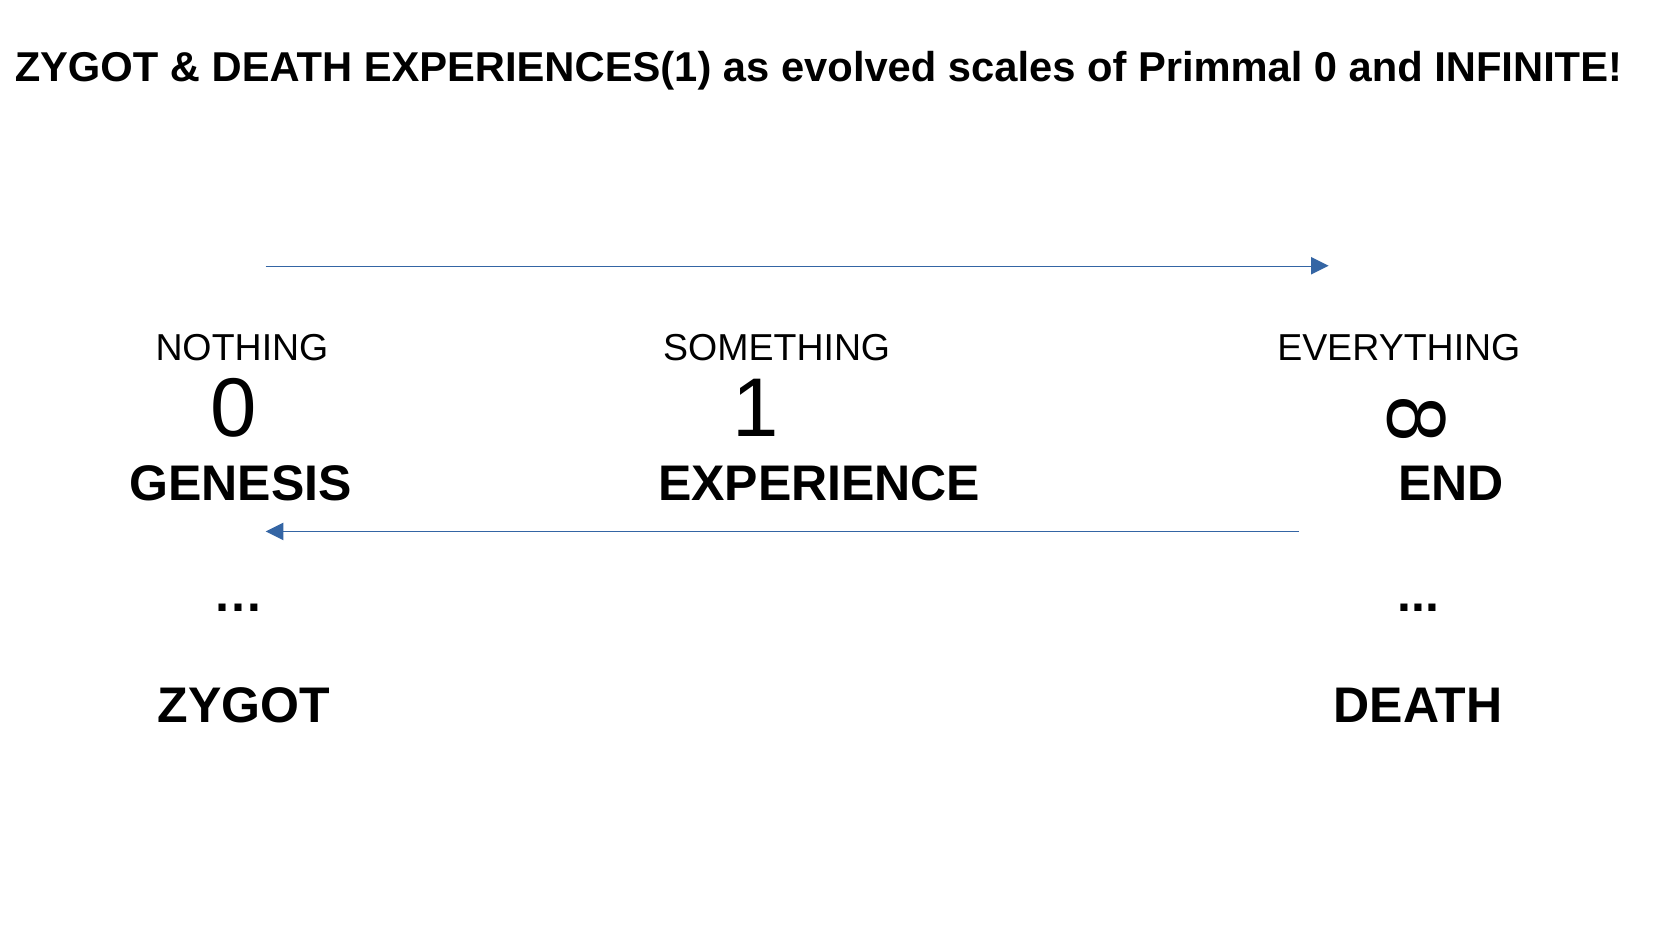

ZYGOT & DEATH EXPERIENCES(1) as evolved scales of Primmal 0 and INFINITE!
 NOTHING SOMETHING EVERYTHING
8
 0 1
 GENESIS EXPERIENCE END
 … ...
 ZYGOT DEATH